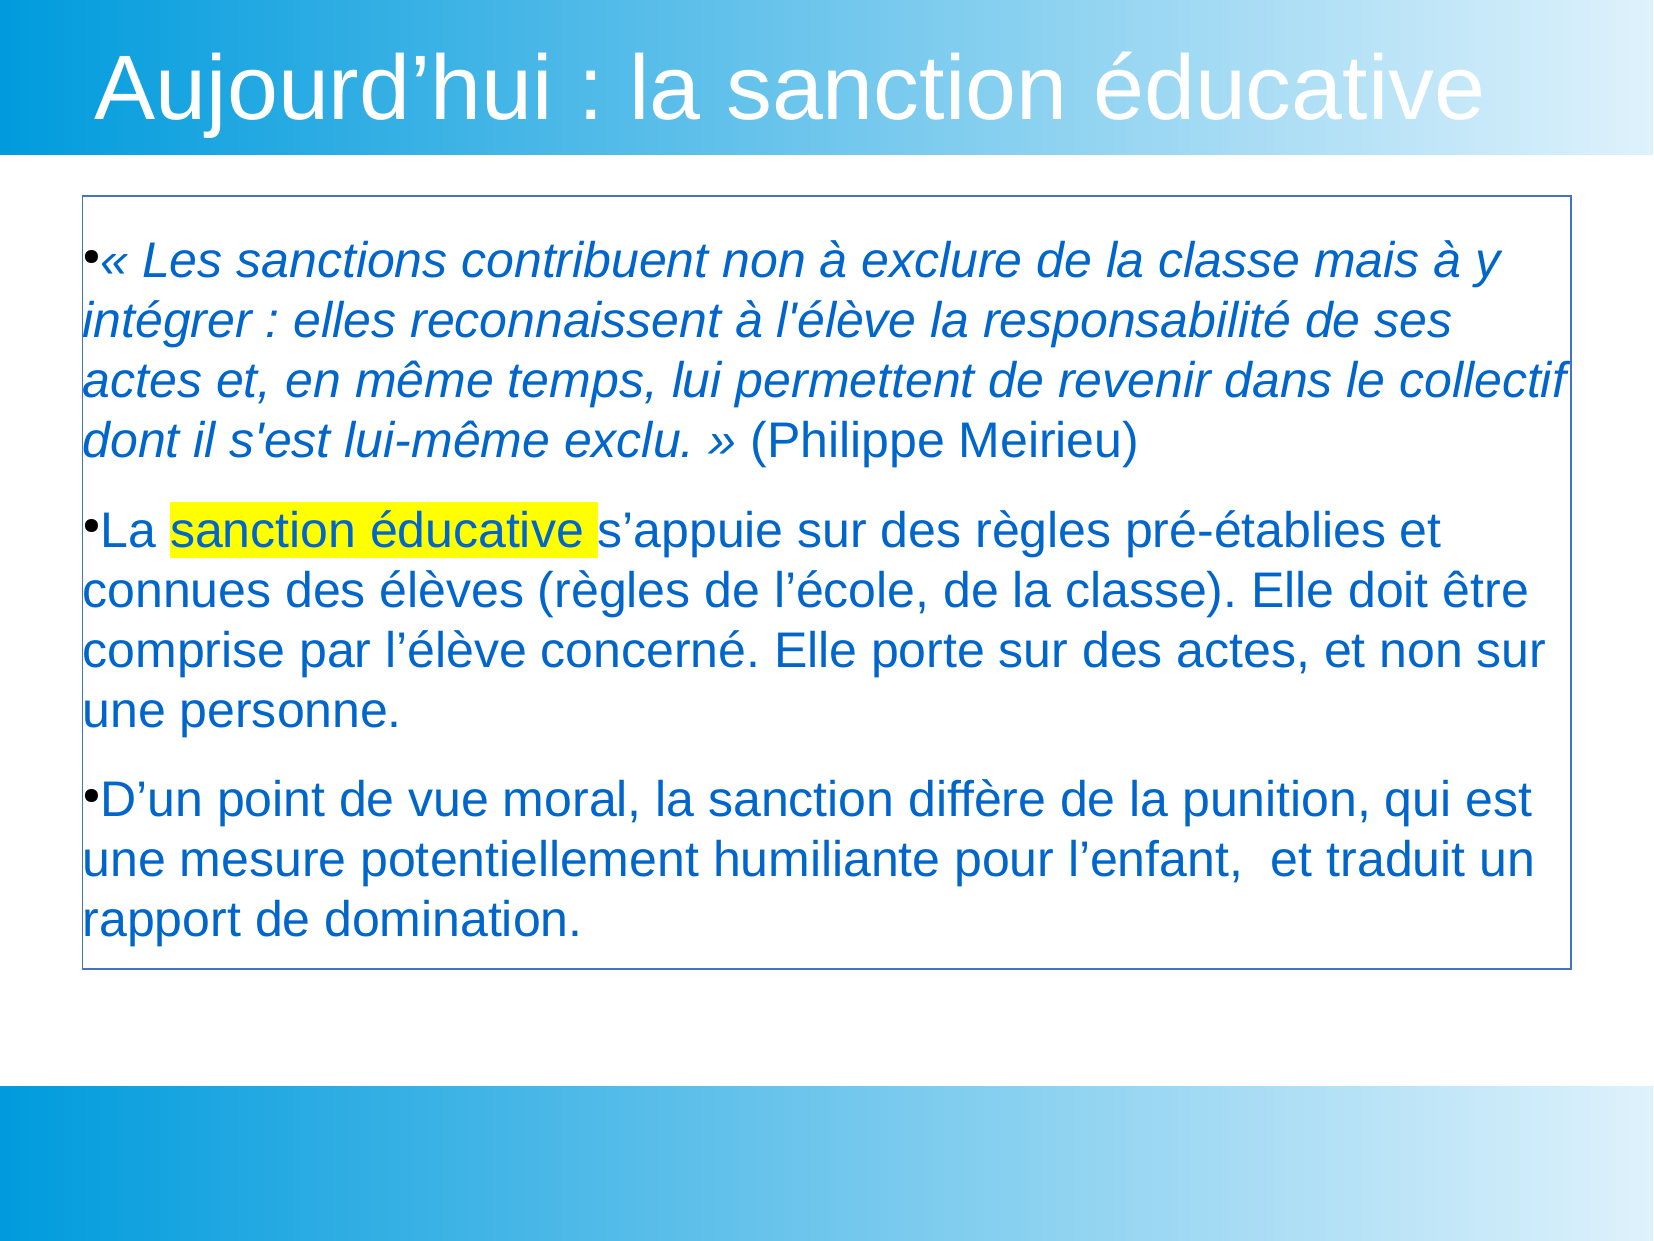

# Aujourd’hui : la sanction éducative
« Les sanctions contribuent non à exclure de la classe mais à y intégrer : elles reconnaissent à l'élève la responsabilité de ses actes et, en même temps, lui permettent de revenir dans le collectif dont il s'est lui-même exclu. » (Philippe Meirieu)
La sanction éducative s’appuie sur des règles pré-établies et connues des élèves (règles de l’école, de la classe). Elle doit être comprise par l’élève concerné. Elle porte sur des actes, et non sur une personne.
D’un point de vue moral, la sanction diffère de la punition, qui est une mesure potentiellement humiliante pour l’enfant, et traduit un rapport de domination.